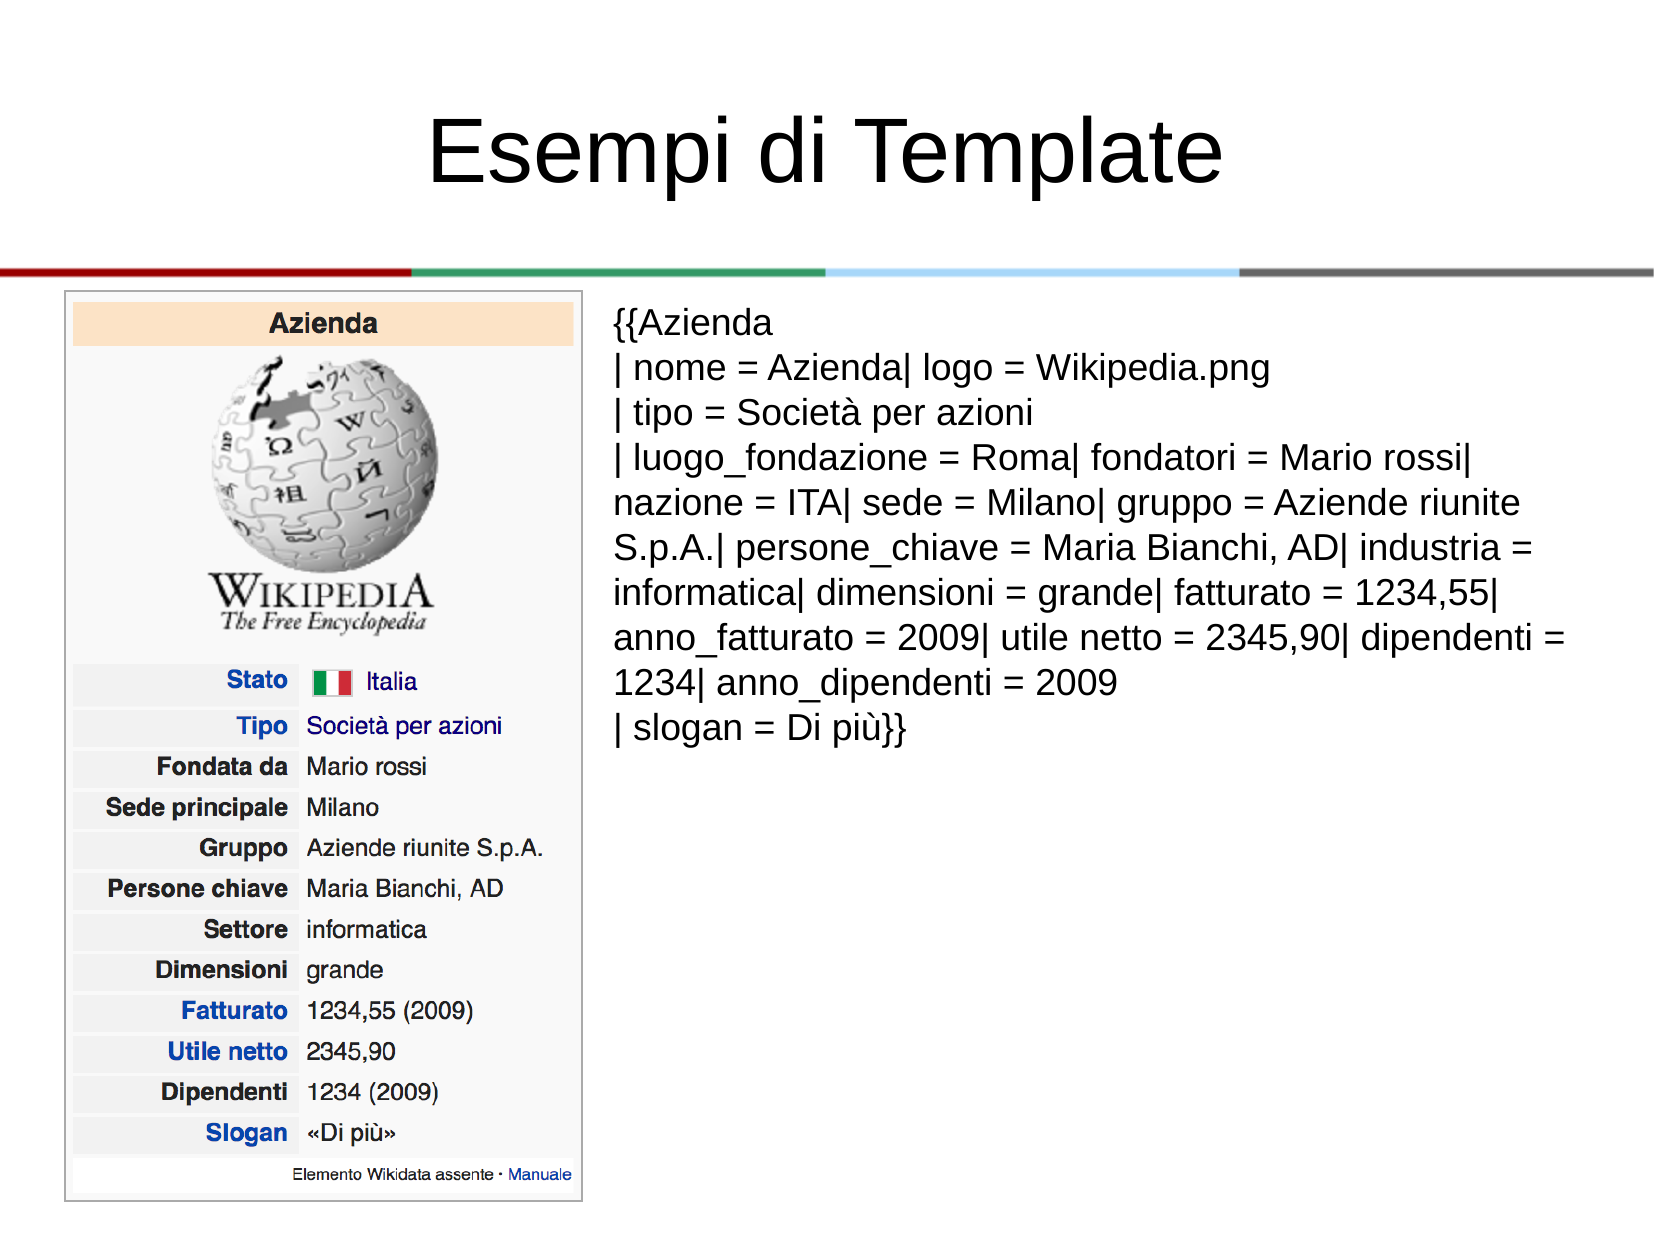

# Esempi di Template
{{Azienda
| nome = Azienda| logo = Wikipedia.png
| tipo = Società per azioni
| luogo_fondazione = Roma| fondatori = Mario rossi| nazione = ITA| sede = Milano| gruppo = Aziende riunite S.p.A.| persone_chiave = Maria Bianchi, AD| industria = informatica| dimensioni = grande| fatturato = 1234,55| anno_fatturato = 2009| utile netto = 2345,90| dipendenti = 1234| anno_dipendenti = 2009
| slogan = Di più}}